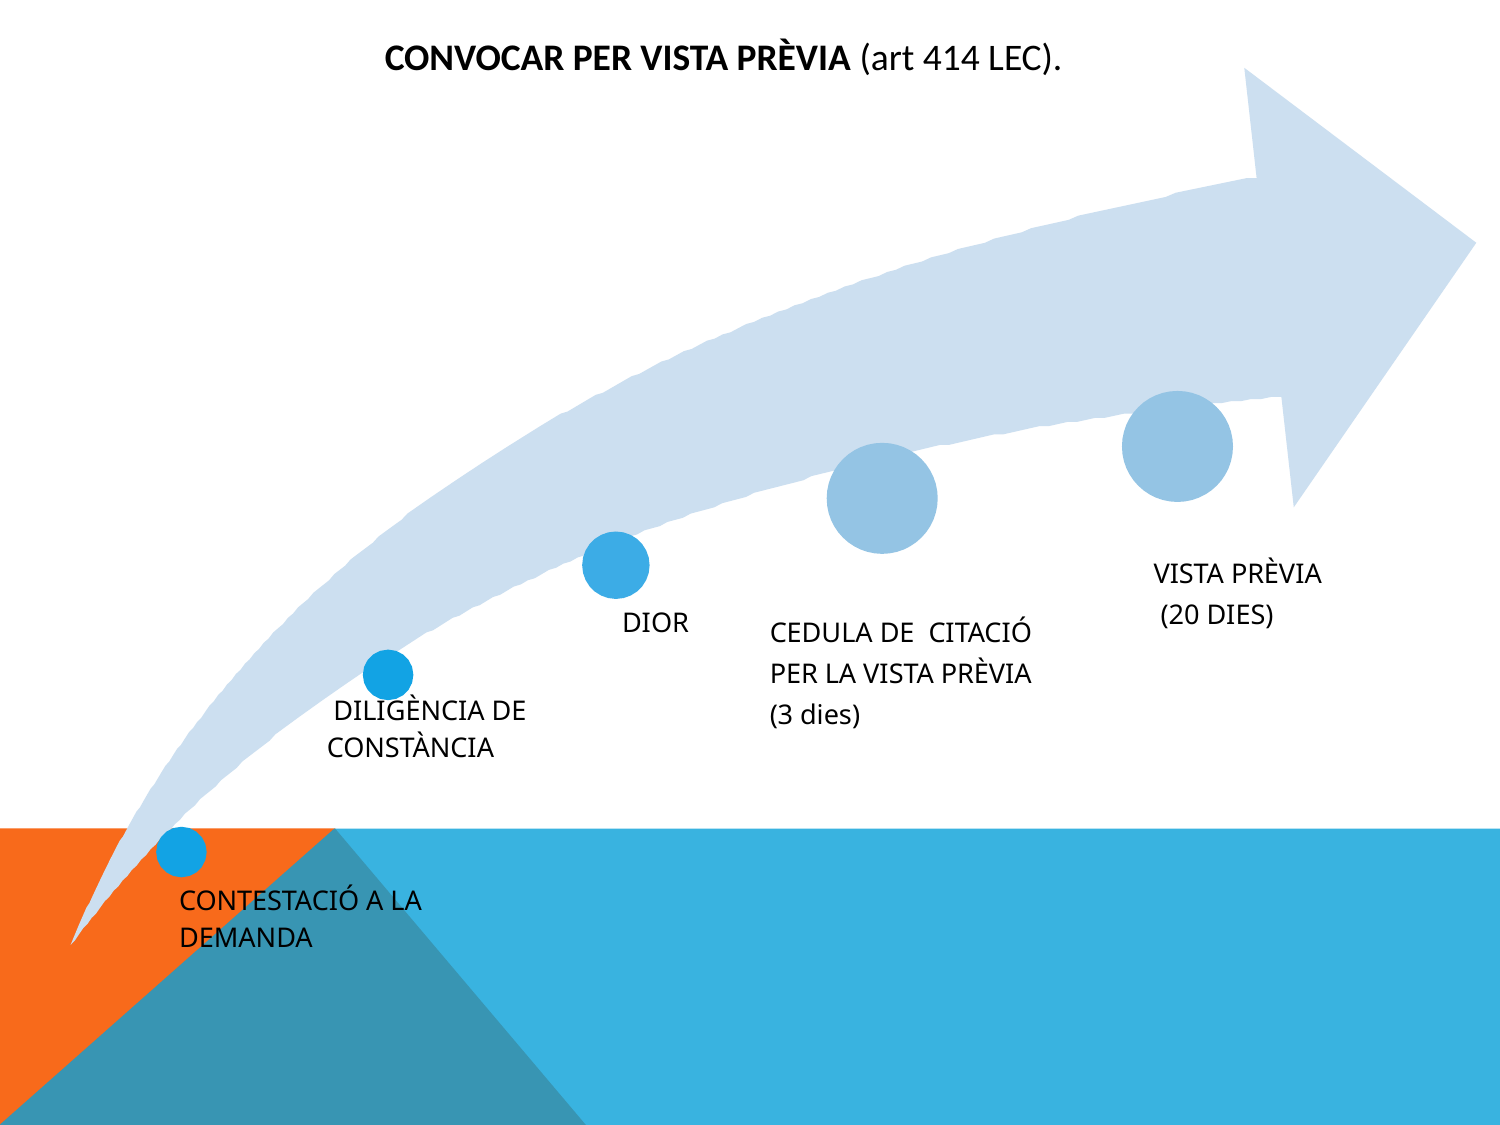

# CONVOCAR PER VISTA PRÈVIA (art 414 LEC).
VISTA PRÈVIA
 (20 DIES)
CEDULA DE CITACIÓ
PER LA VISTA PRÈVIA
(3 dies)
DIOR
 DILIGÈNCIA DE CONSTÀNCIA
CONTESTACIÓ A LA DEMANDA